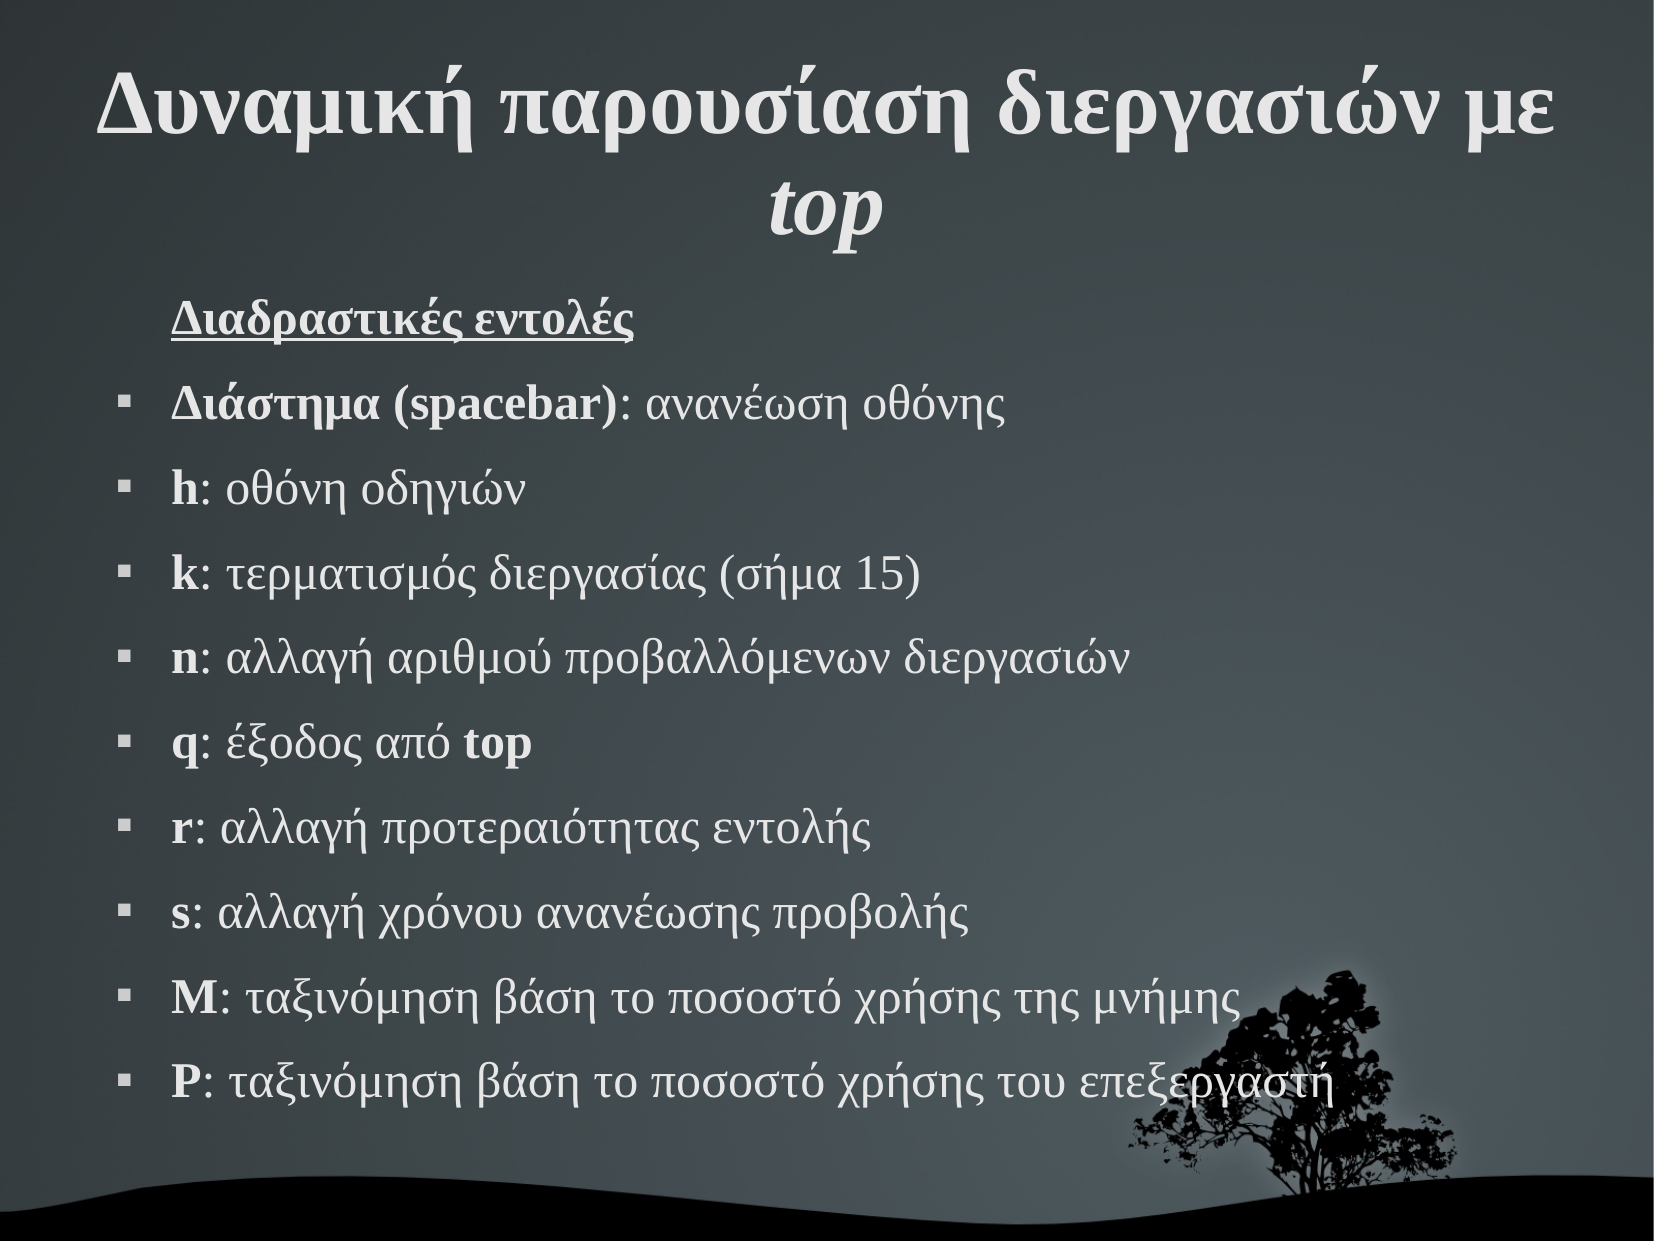

Δυναμική παρουσίαση διεργασιών με top
# Διαδραστικές εντολές
Διάστημα (spacebar): ανανέωση οθόνης
h: οθόνη οδηγιών
k: τερματισμός διεργασίας (σήμα 15)
n: αλλαγή αριθμού προβαλλόμενων διεργασιών
q: έξοδος από top
r: αλλαγή προτεραιότητας εντολής
s: αλλαγή χρόνου ανανέωσης προβολής
Μ: ταξινόμηση βάση το ποσοστό χρήσης της μνήμης
P: ταξινόμηση βάση το ποσοστό χρήσης του επεξεργαστή